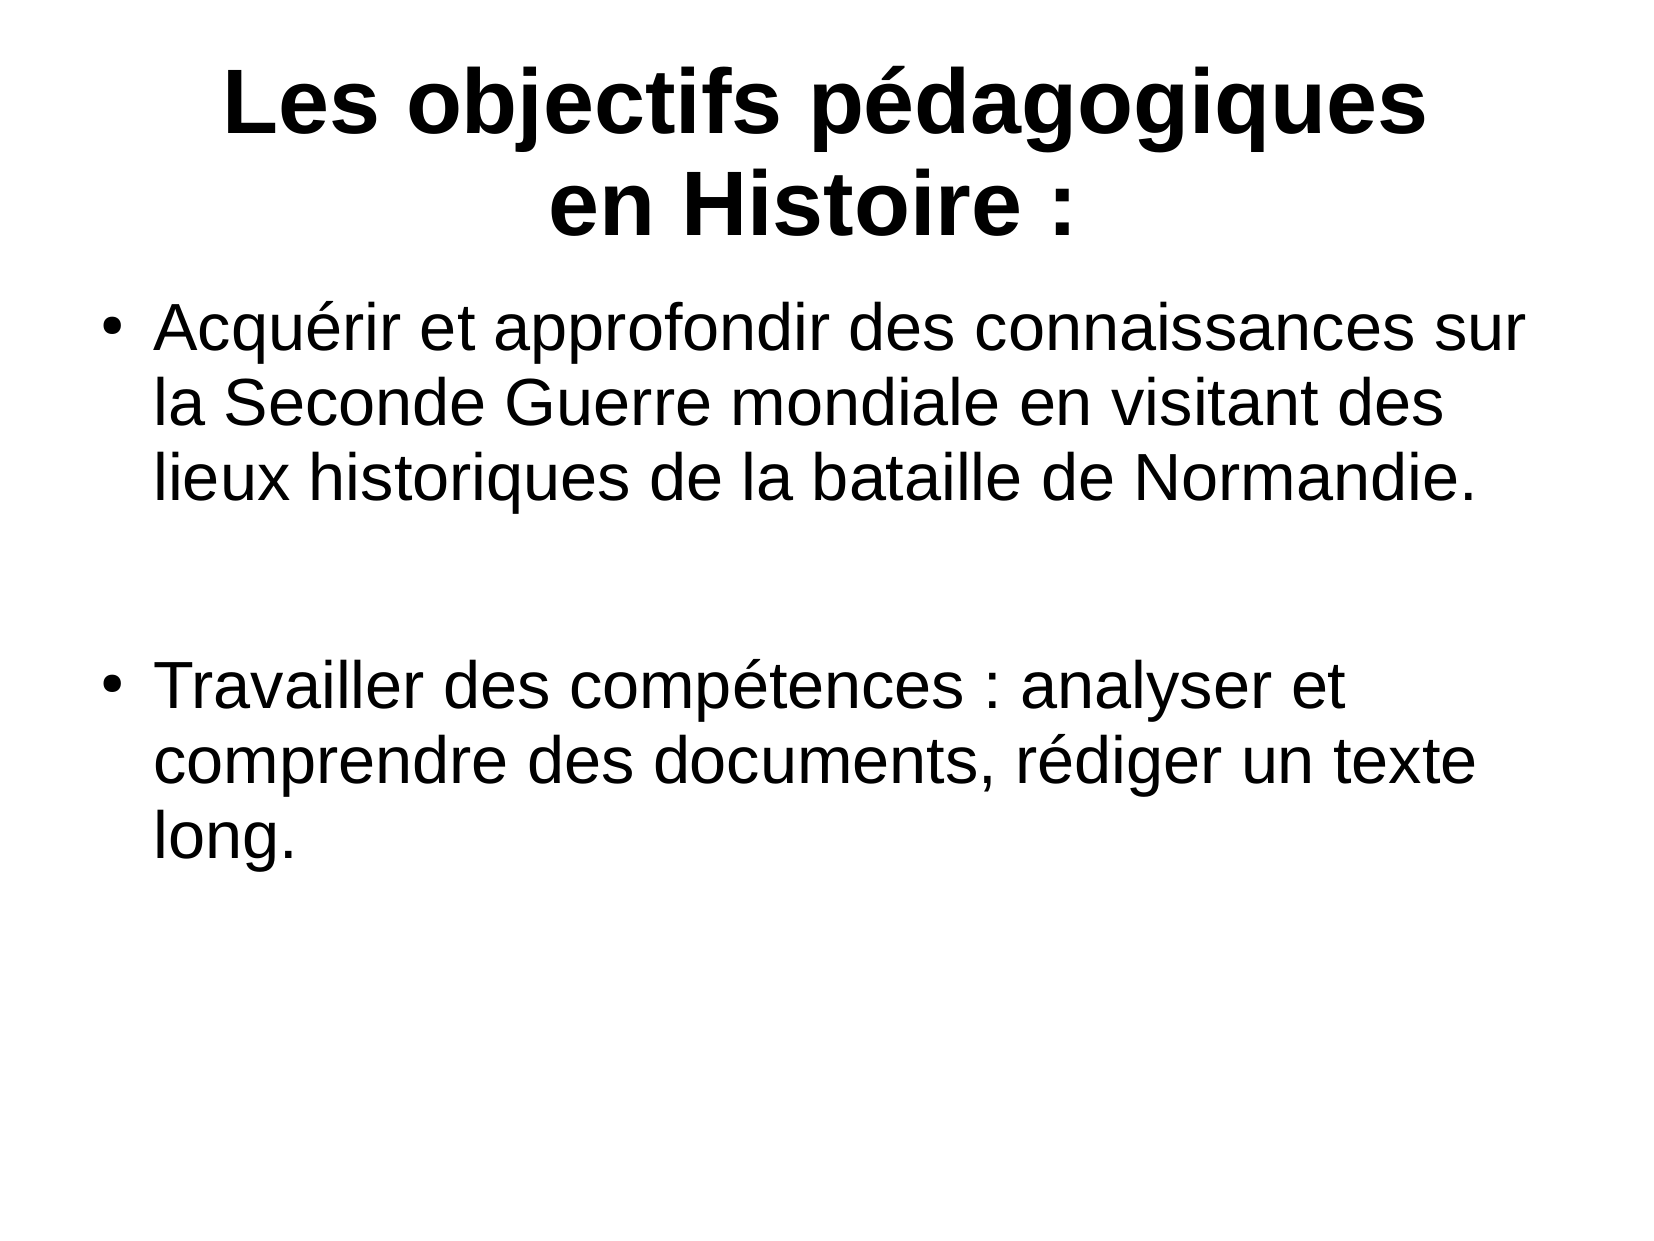

# Les objectifs pédagogiques en Histoire :
Acquérir et approfondir des connaissances sur la Seconde Guerre mondiale en visitant des lieux historiques de la bataille de Normandie.
Travailler des compétences : analyser et comprendre des documents, rédiger un texte long.